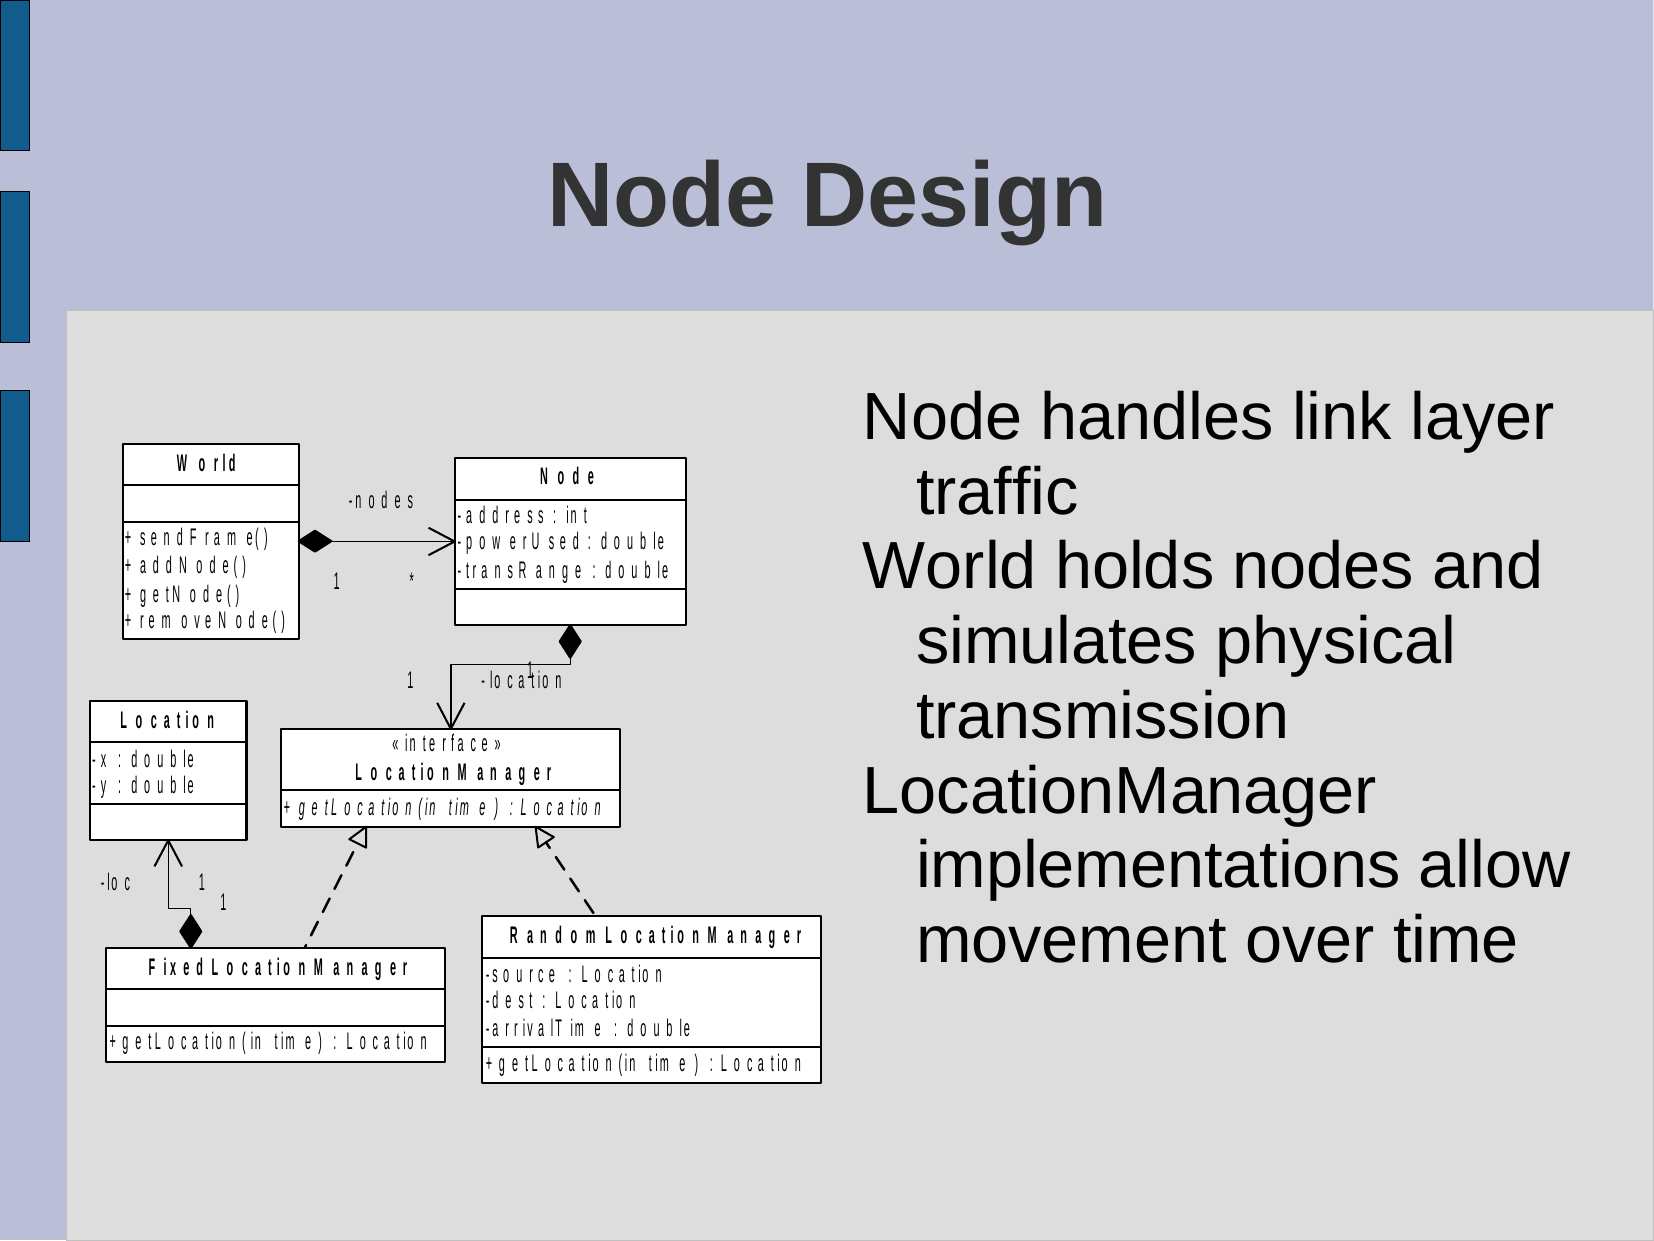

# Node Design
Node handles link layer traffic
World holds nodes and simulates physical transmission
LocationManager implementations allow movement over time